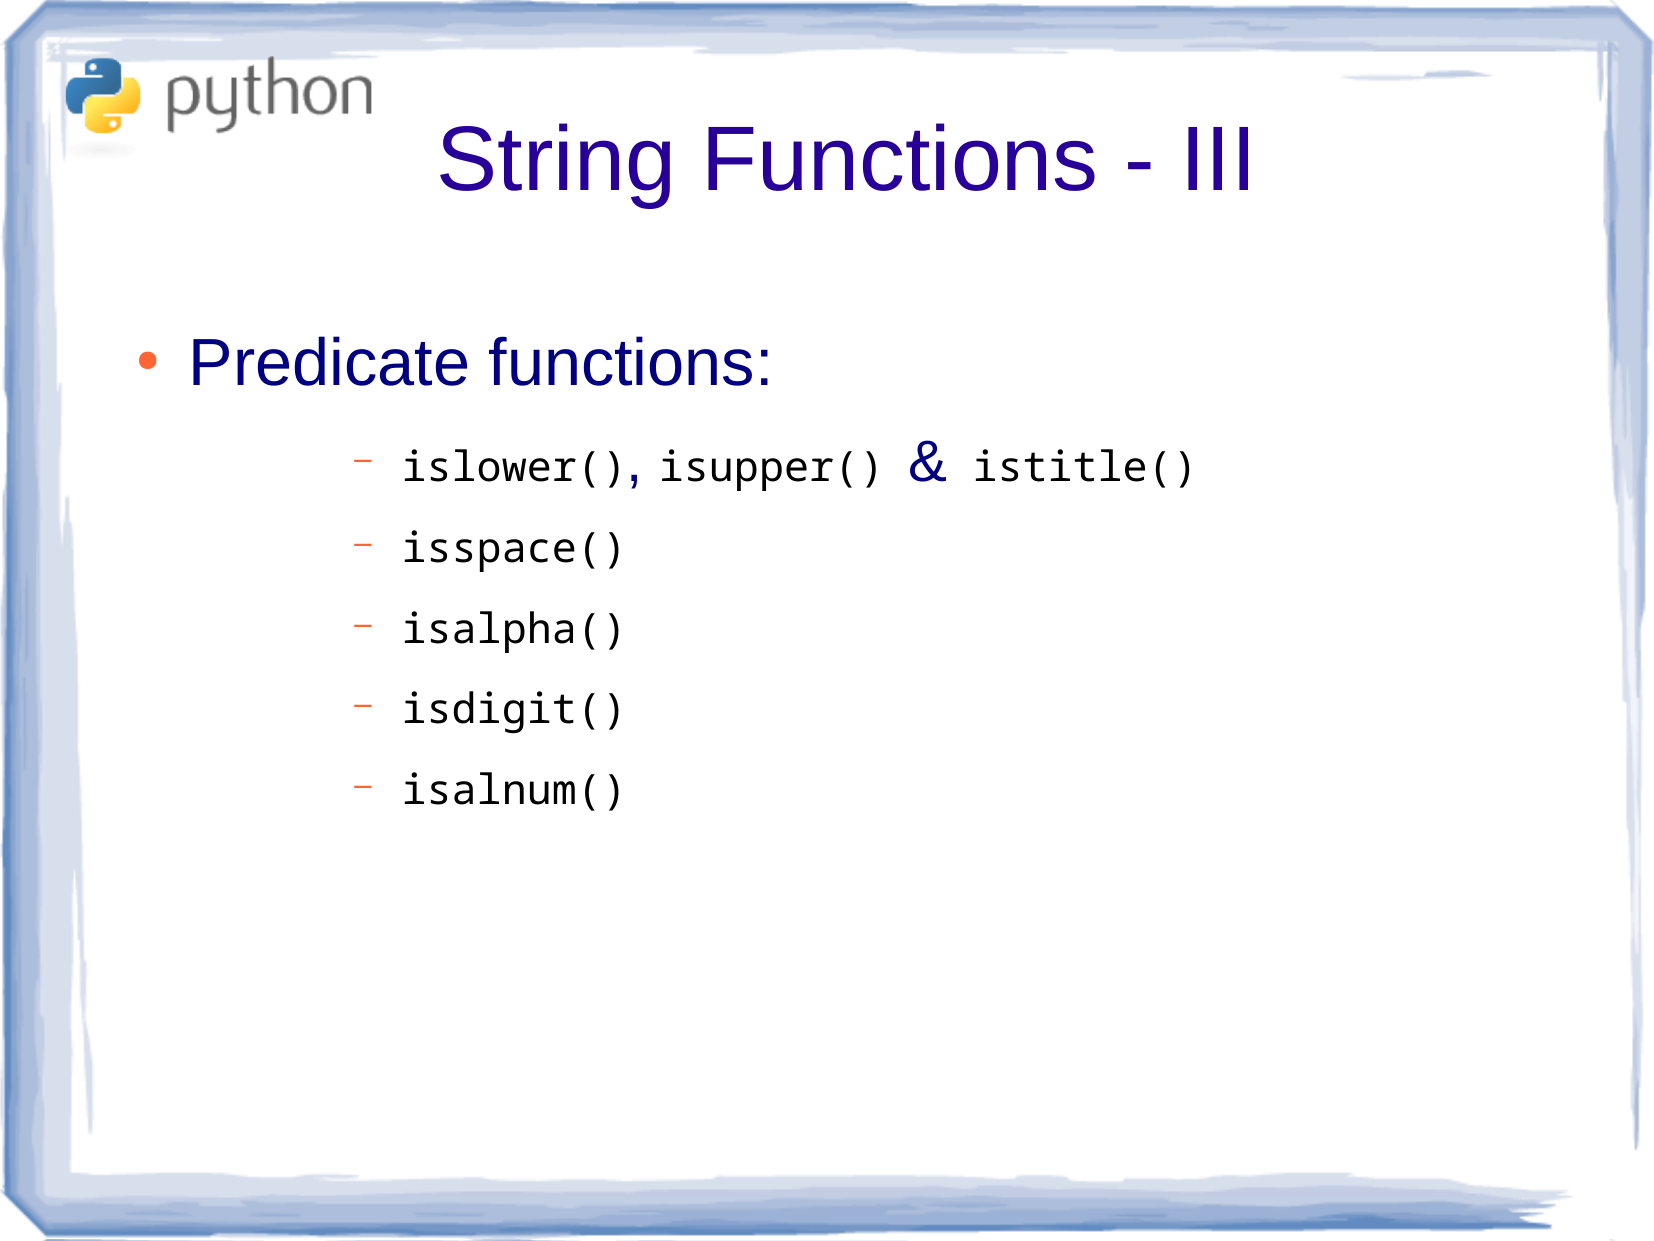

# String Functions - III
Predicate functions:
islower(), isupper() & istitle()
isspace()
isalpha()
isdigit()
isalnum()